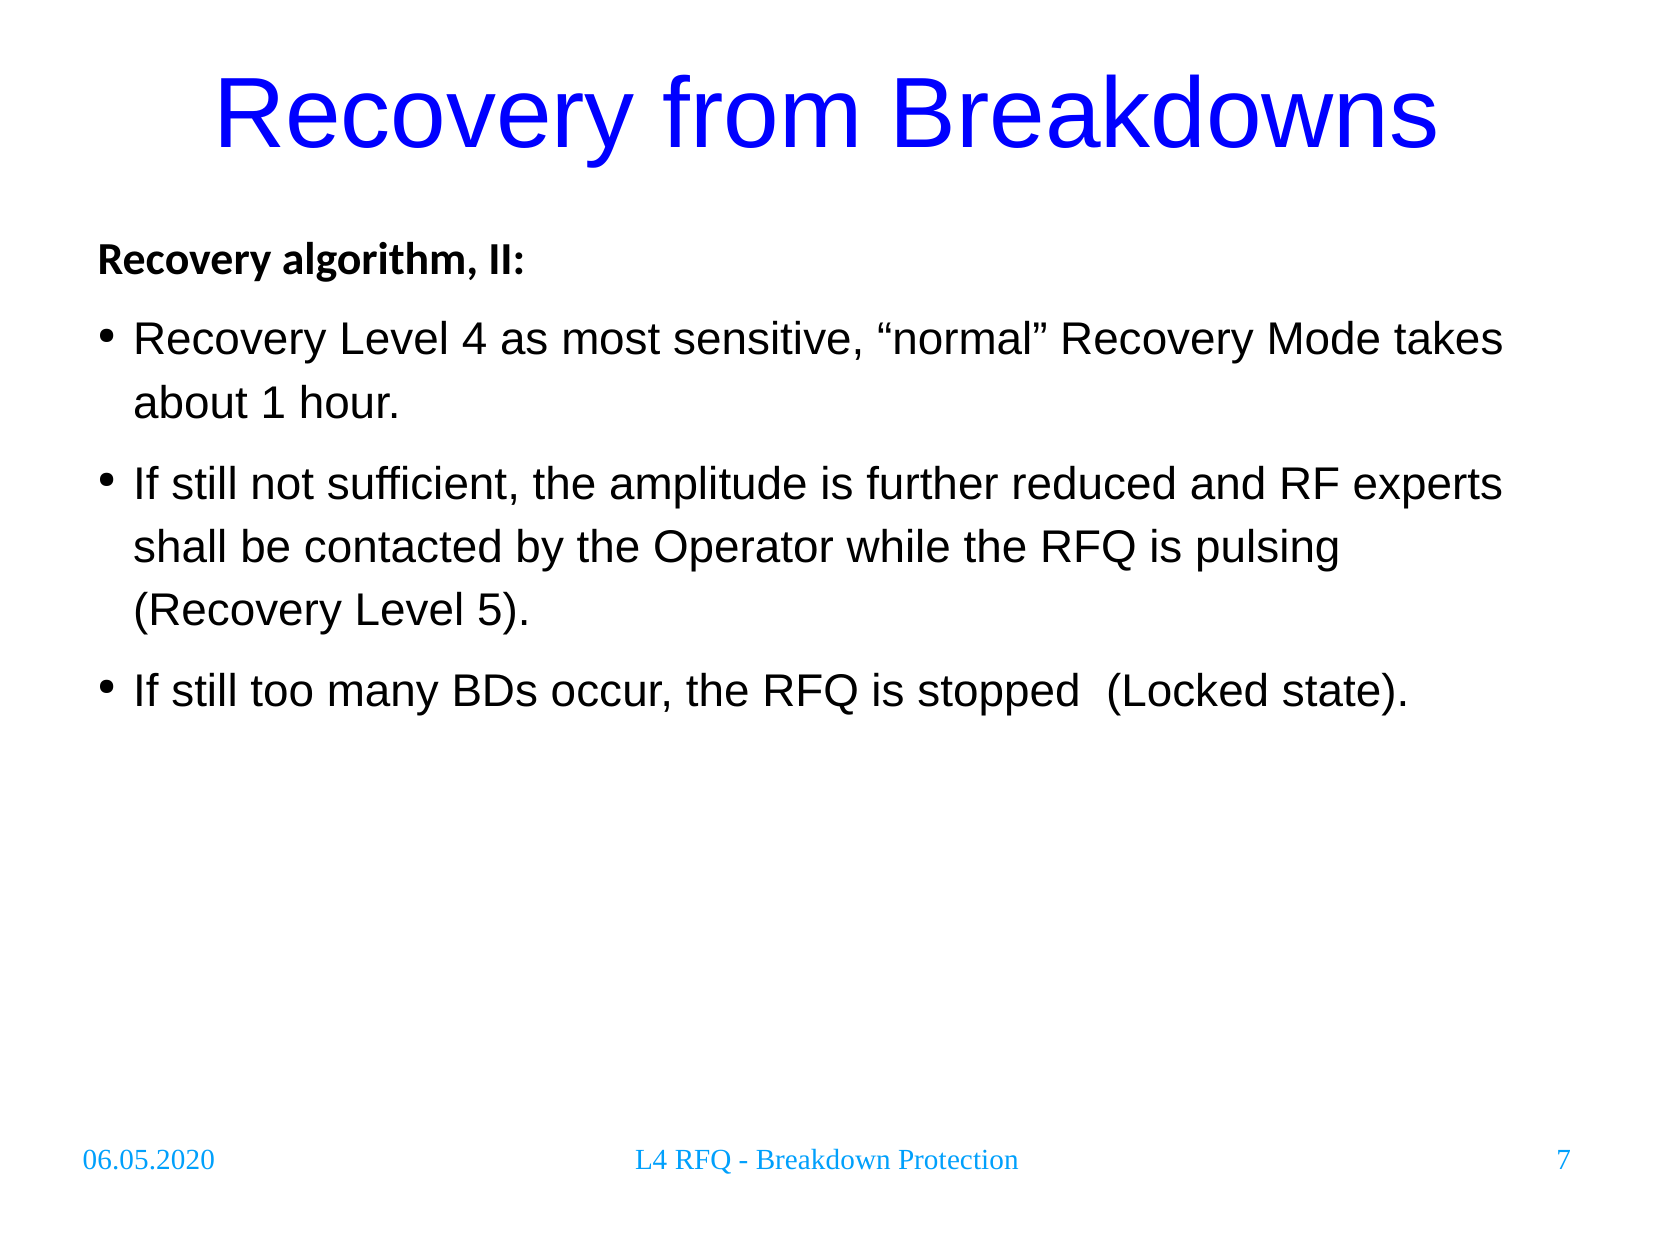

# Recovery from Breakdowns
Recovery algorithm, II:
Recovery Level 4 as most sensitive, “normal” Recovery Mode takes about 1 hour.
If still not sufficient, the amplitude is further reduced and RF experts shall be contacted by the Operator while the RFQ is pulsing
(Recovery Level 5).
If still too many BDs occur, the RFQ is stopped (Locked state).
06.05.2020
L4 RFQ - Breakdown Protection
7